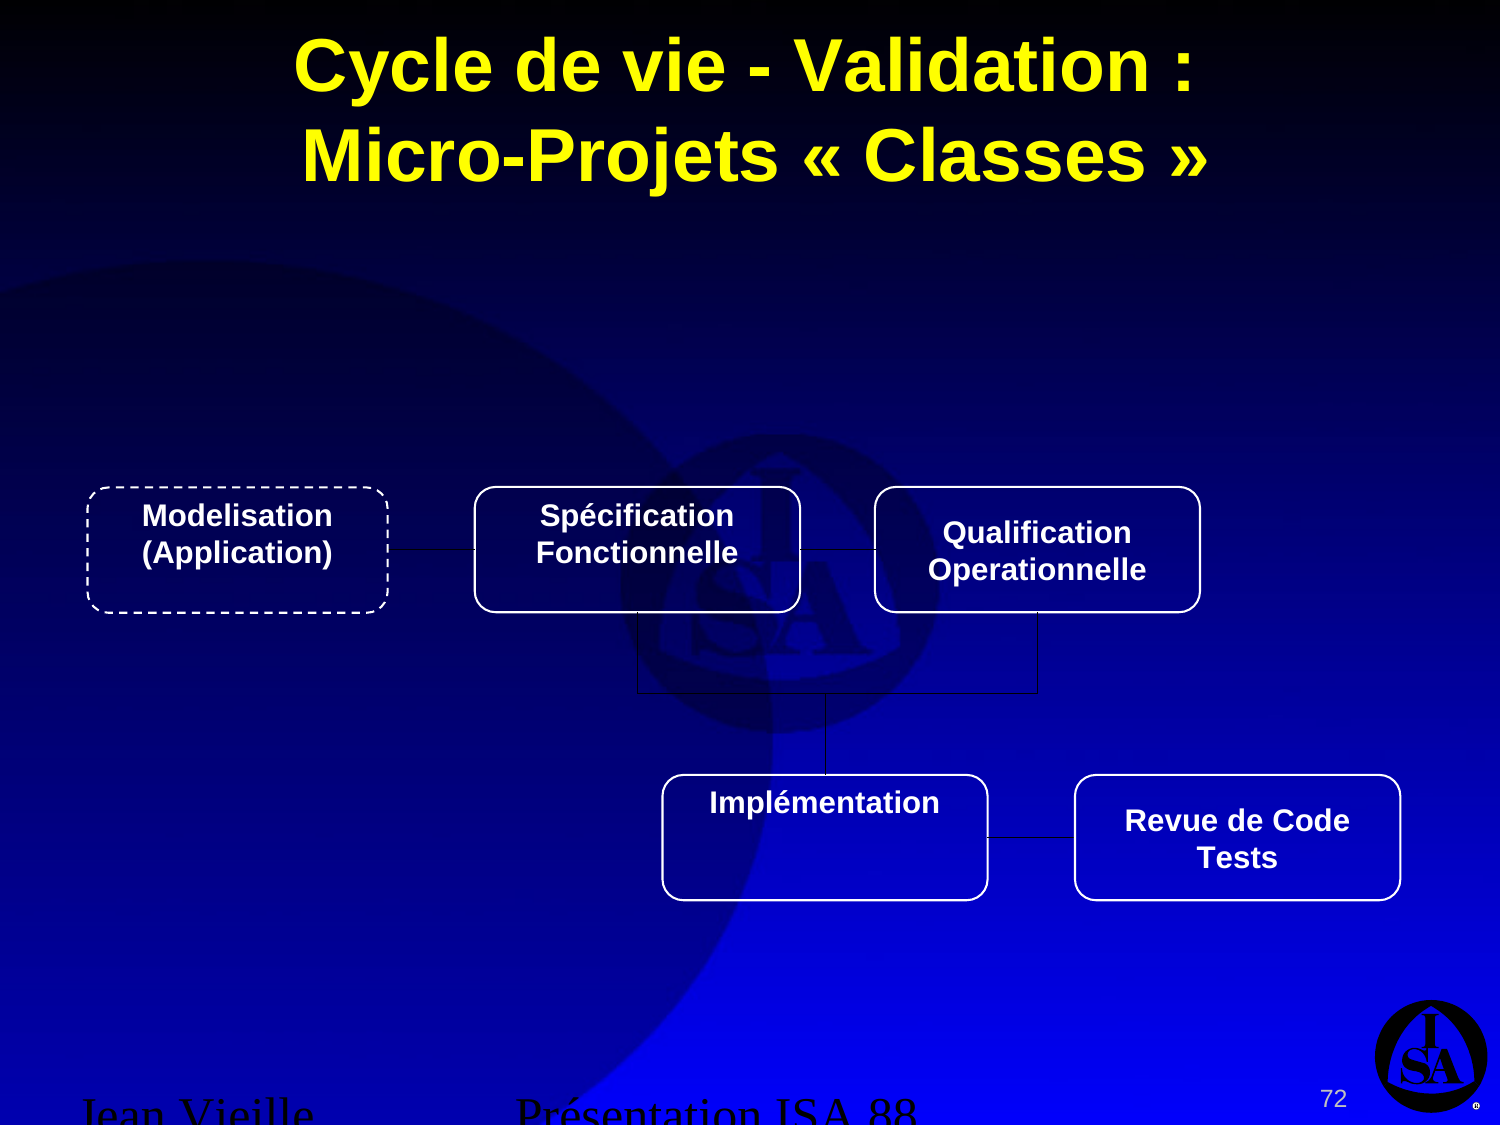

# Cycle de vie - Validation : Micro-Projets « Classes »
Spécification Fonctionnelle
Qualification Operationnelle
Modelisation (Application)
Implémentation
Revue de Code
Tests